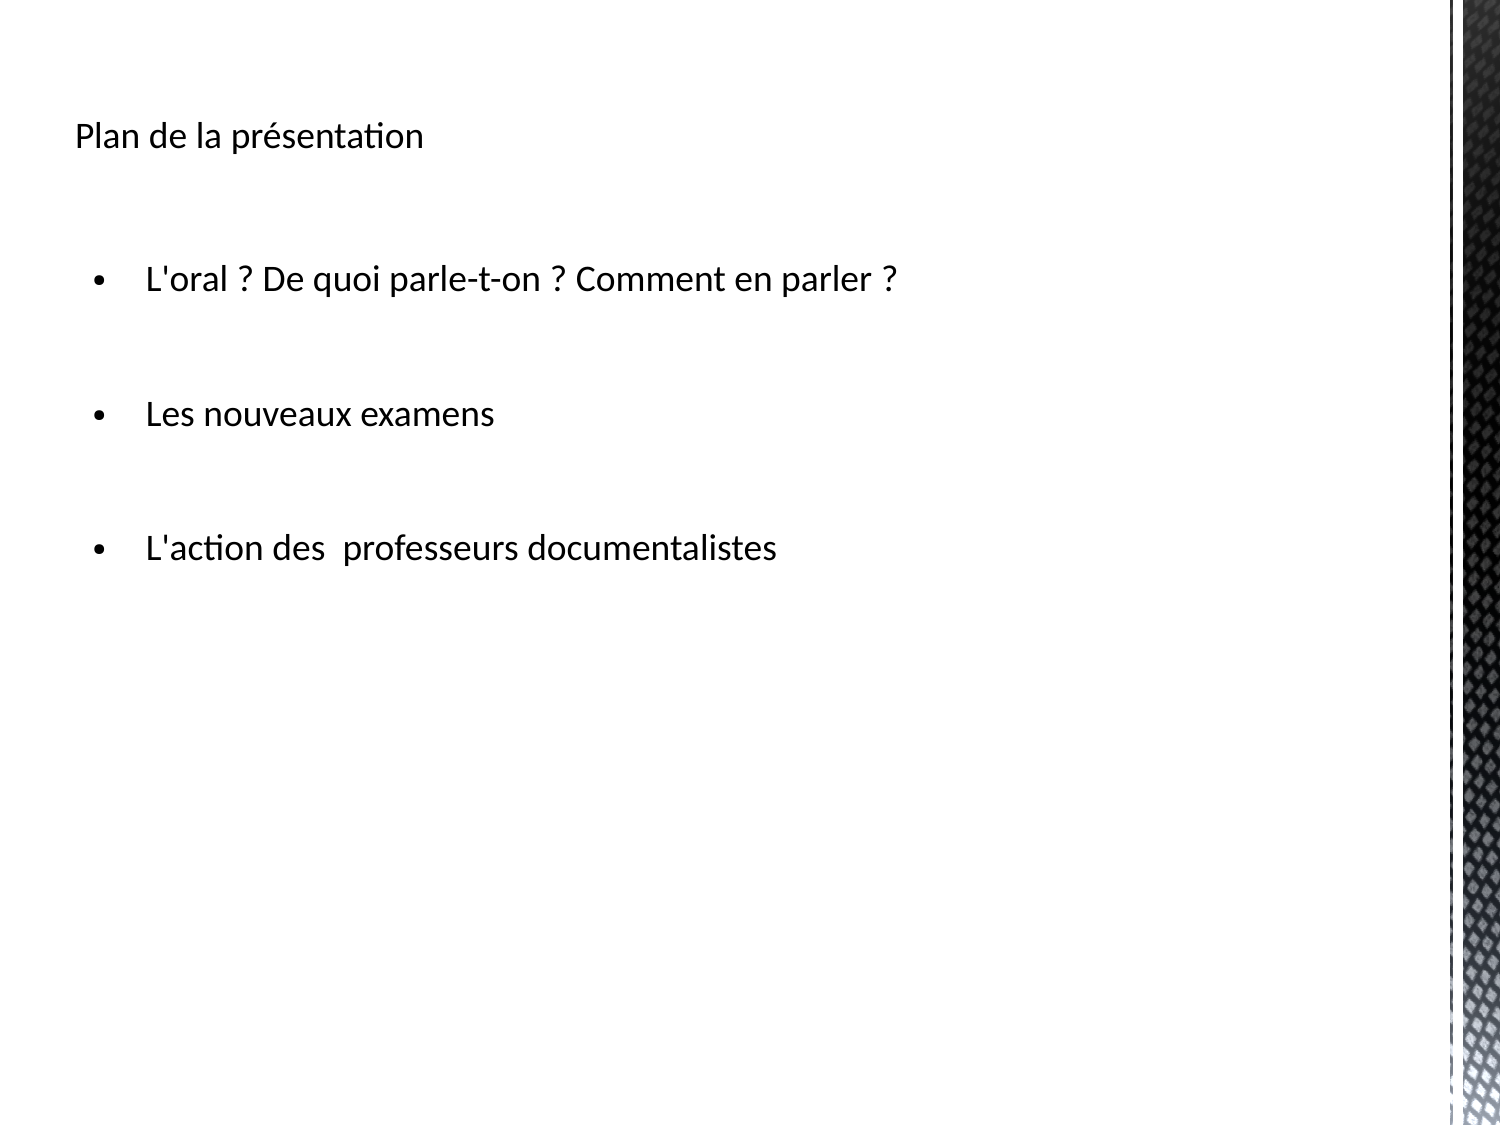

# Plan de la présentation
L'oral ? De quoi parle-t-on ? Comment en parler ?
Les nouveaux examens
L'action des professeurs documentalistes